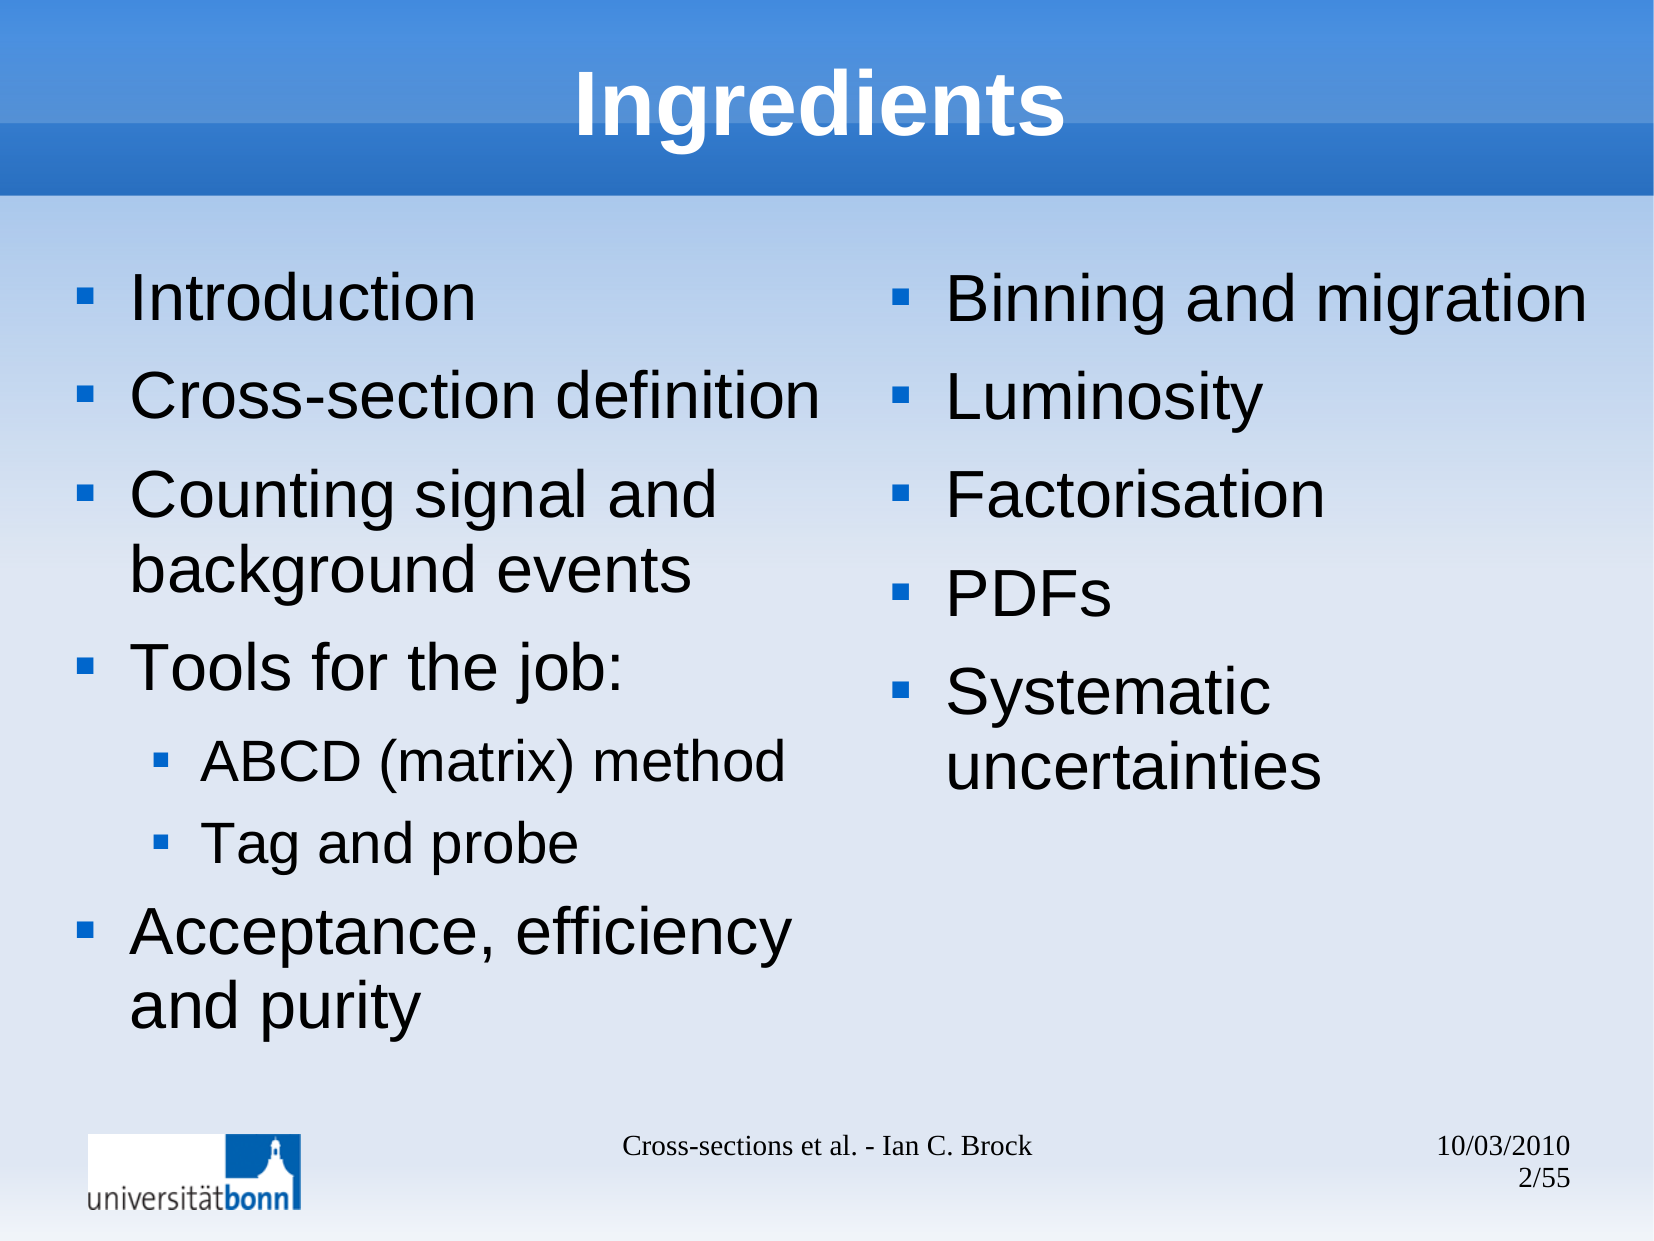

# Ingredients
Introduction
Cross-section definition
Counting signal and background events
Tools for the job:
ABCD (matrix) method
Tag and probe
Acceptance, efficiency and purity
Binning and migration
Luminosity
Factorisation
PDFs
Systematic uncertainties
Cross-sections et al. - Ian C. Brock
2